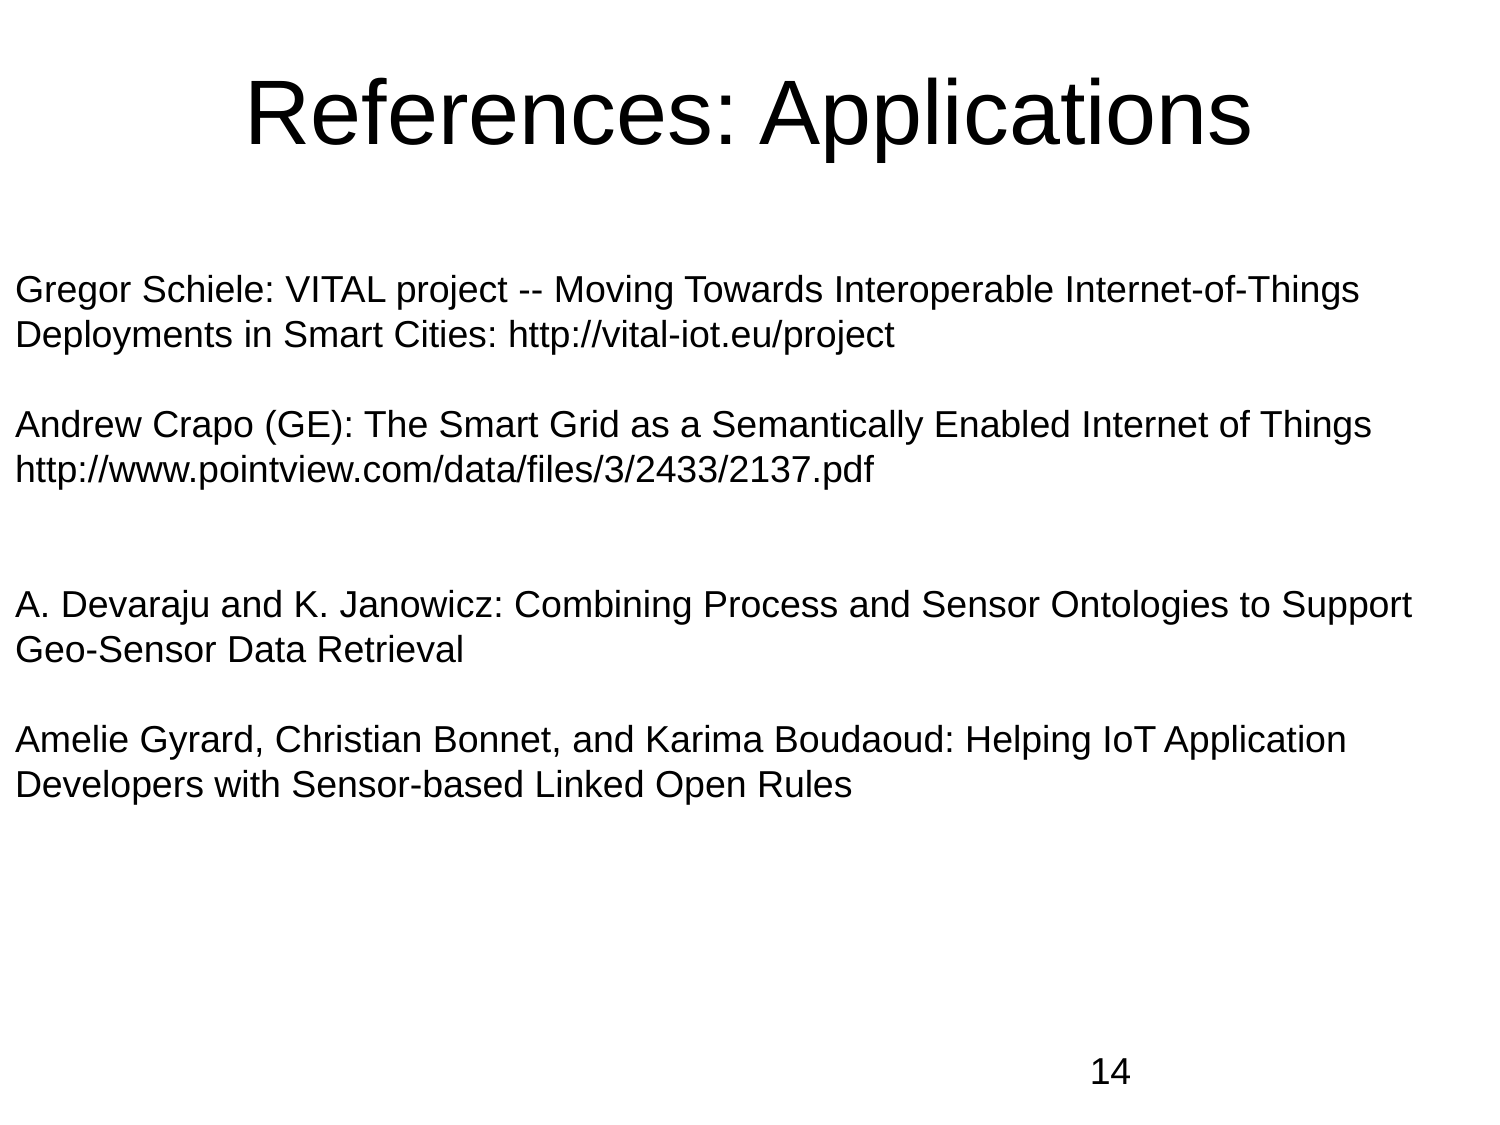

# References: Applications
Gregor Schiele: VITAL project -- Moving Towards Interoperable Internet-of-Things Deployments in Smart Cities: http://vital-iot.eu/project
Andrew Crapo (GE): The Smart Grid as a Semantically Enabled Internet of Things
http://www.pointview.com/data/files/3/2433/2137.pdf
A. Devaraju and K. Janowicz: Combining Process and Sensor Ontologies to Support Geo-Sensor Data Retrieval
Amelie Gyrard, Christian Bonnet, and Karima Boudaoud: Helping IoT Application Developers with Sensor-based Linked Open Rules